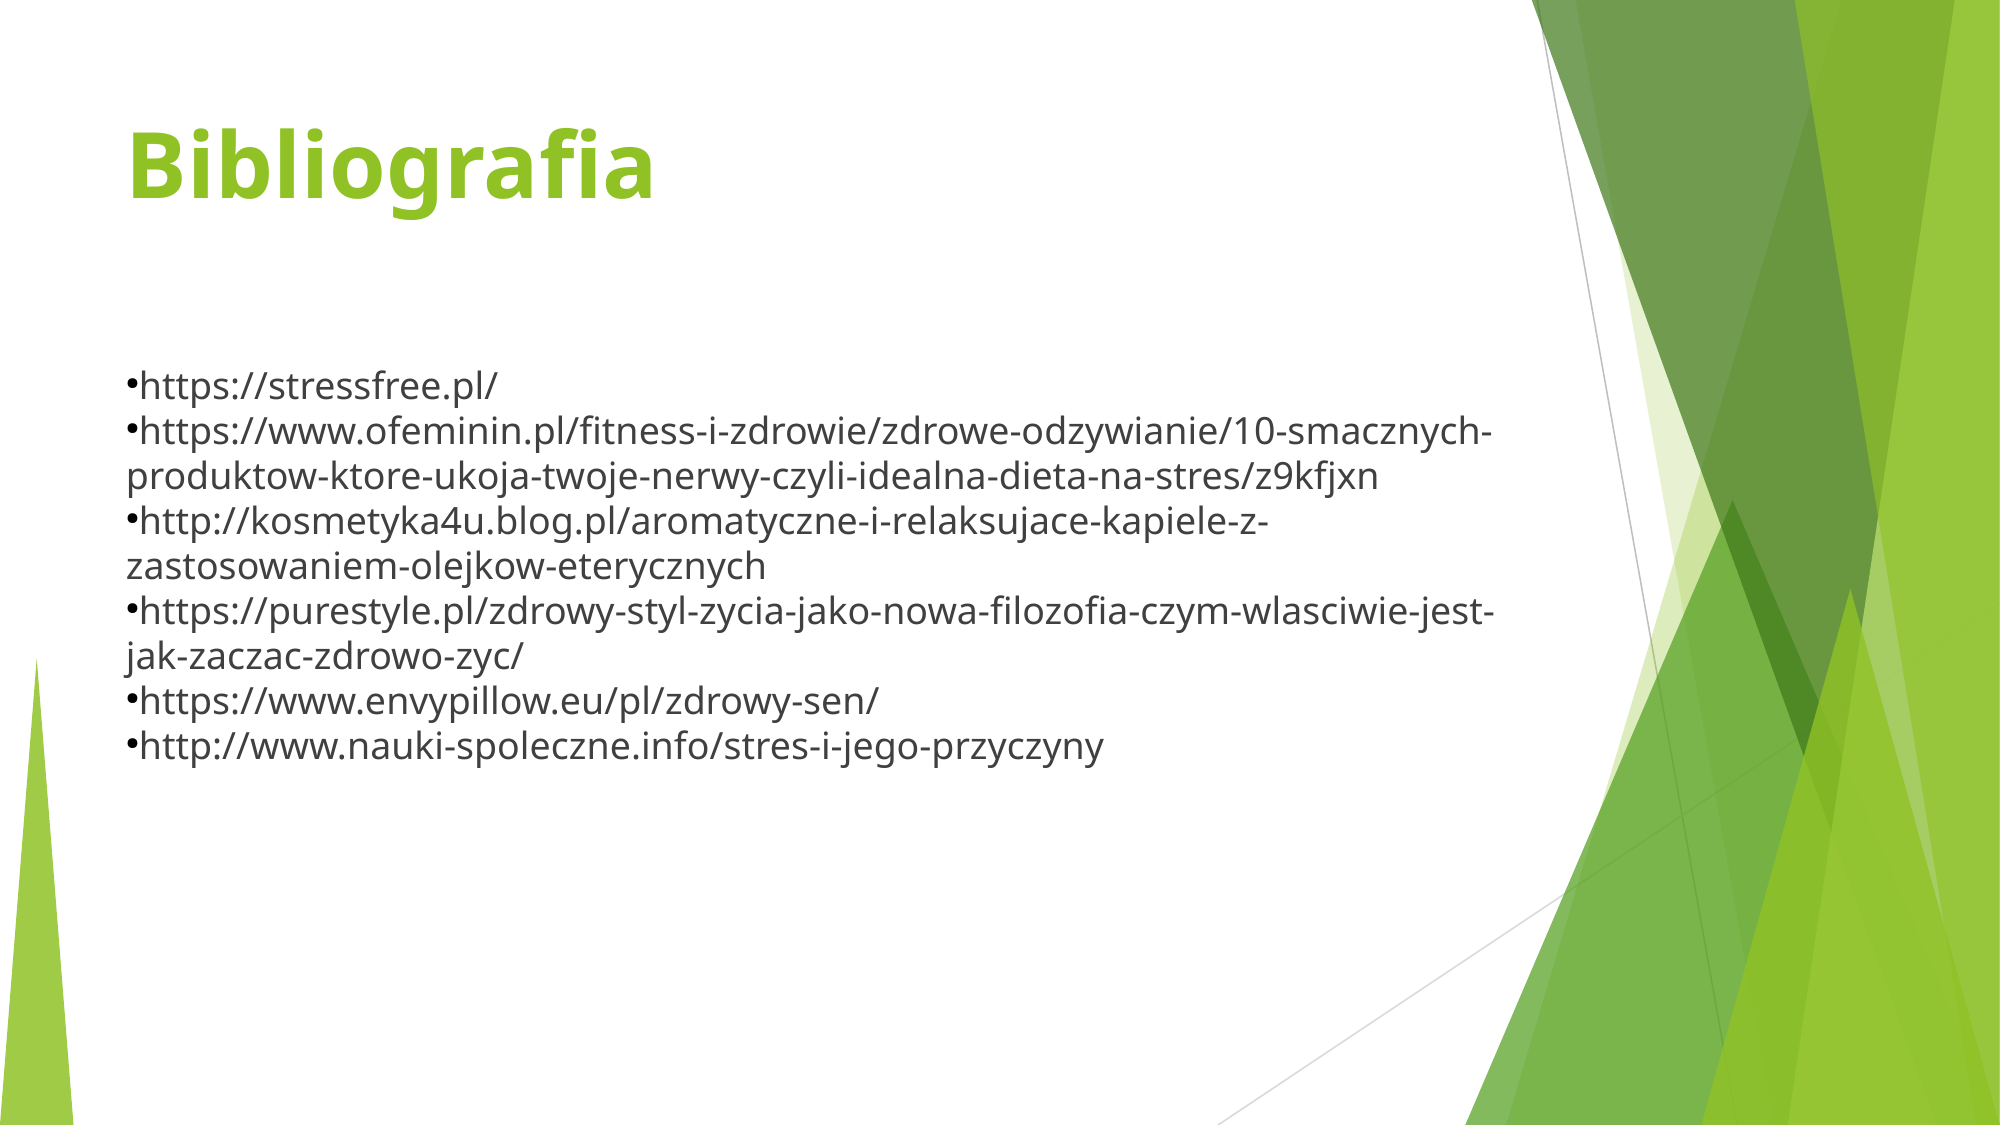

# Bibliografia
https://stressfree.pl/
https://www.ofeminin.pl/fitness-i-zdrowie/zdrowe-odzywianie/10-smacznych-produktow-ktore-ukoja-twoje-nerwy-czyli-idealna-dieta-na-stres/z9kfjxn
http://kosmetyka4u.blog.pl/aromatyczne-i-relaksujace-kapiele-z-zastosowaniem-olejkow-eterycznych
https://purestyle.pl/zdrowy-styl-zycia-jako-nowa-filozofia-czym-wlasciwie-jest-jak-zaczac-zdrowo-zyc/
https://www.envypillow.eu/pl/zdrowy-sen/
http://www.nauki-spoleczne.info/stres-i-jego-przyczyny